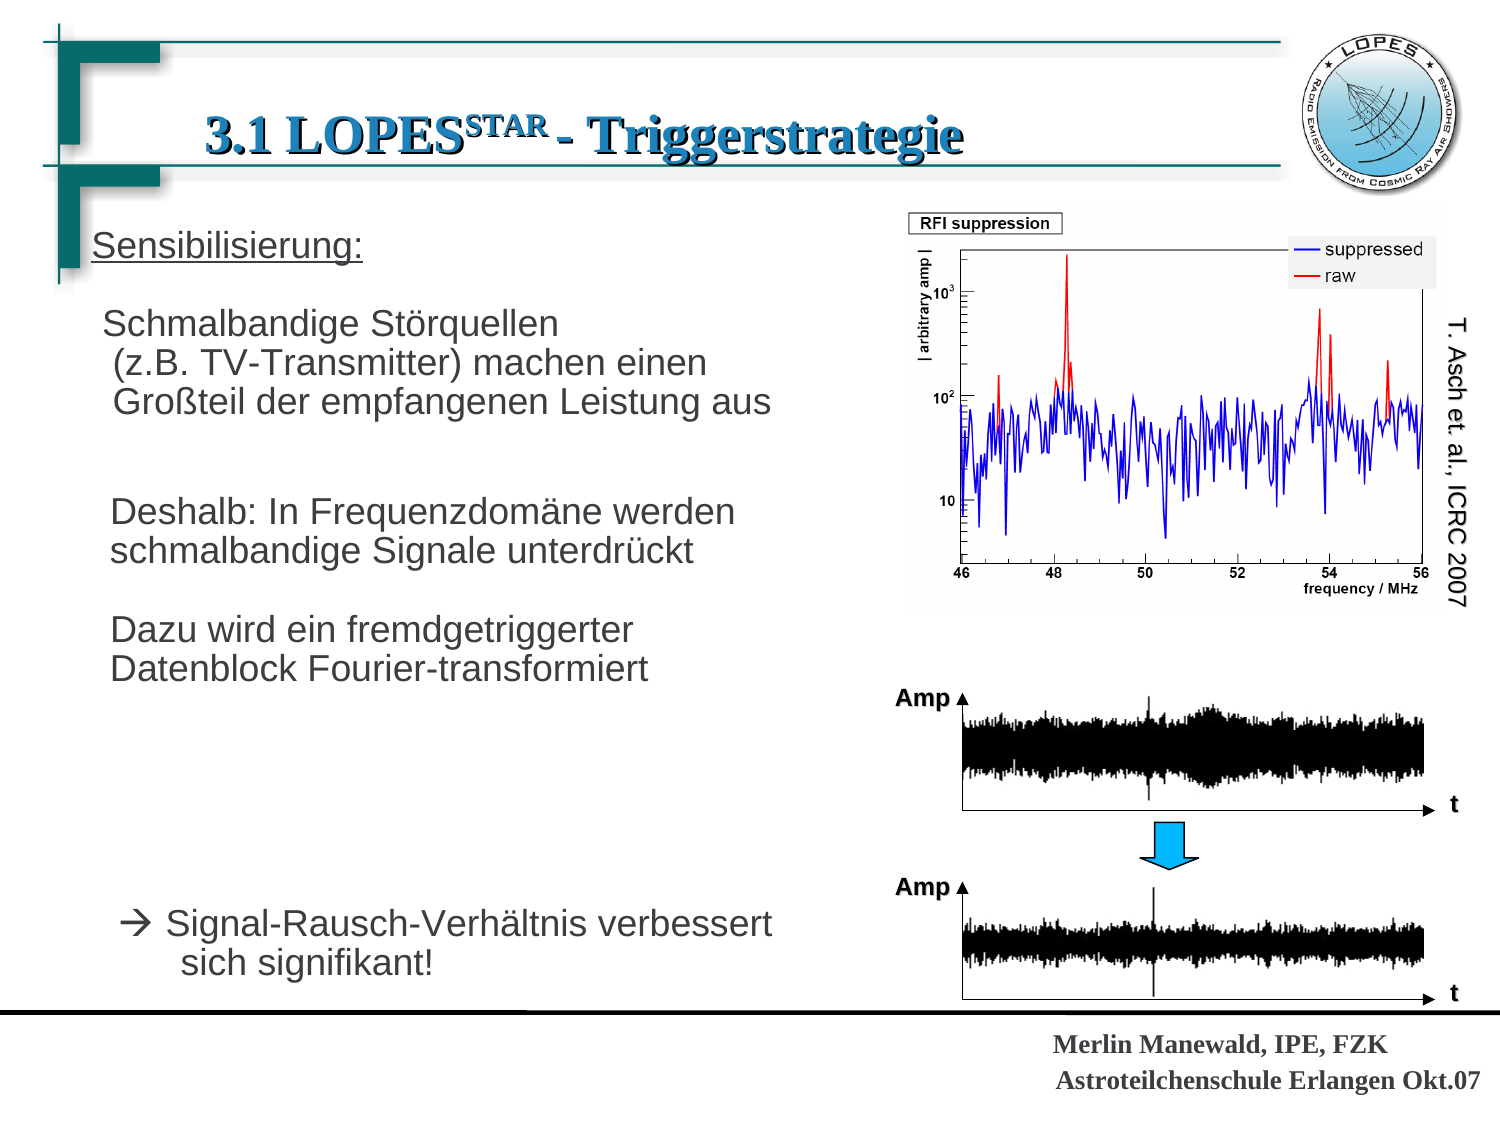

3.1 LOPESSTAR - Triggerstrategie
Sensibilisierung:
 Schmalbandige Störquellen
 (z.B. TV-Transmitter) machen einen
 Großteil der empfangenen Leistung aus
 Deshalb: In Frequenzdomäne werden schmalbandige Signale unterdrückt
T. Asch et. al., ICRC 2007
 Dazu wird ein fremdgetriggerter Datenblock Fourier-transformiert
Amp
t
 Signal-Rausch-Verhältnis verbessert
 sich signifikant!
Amp
t